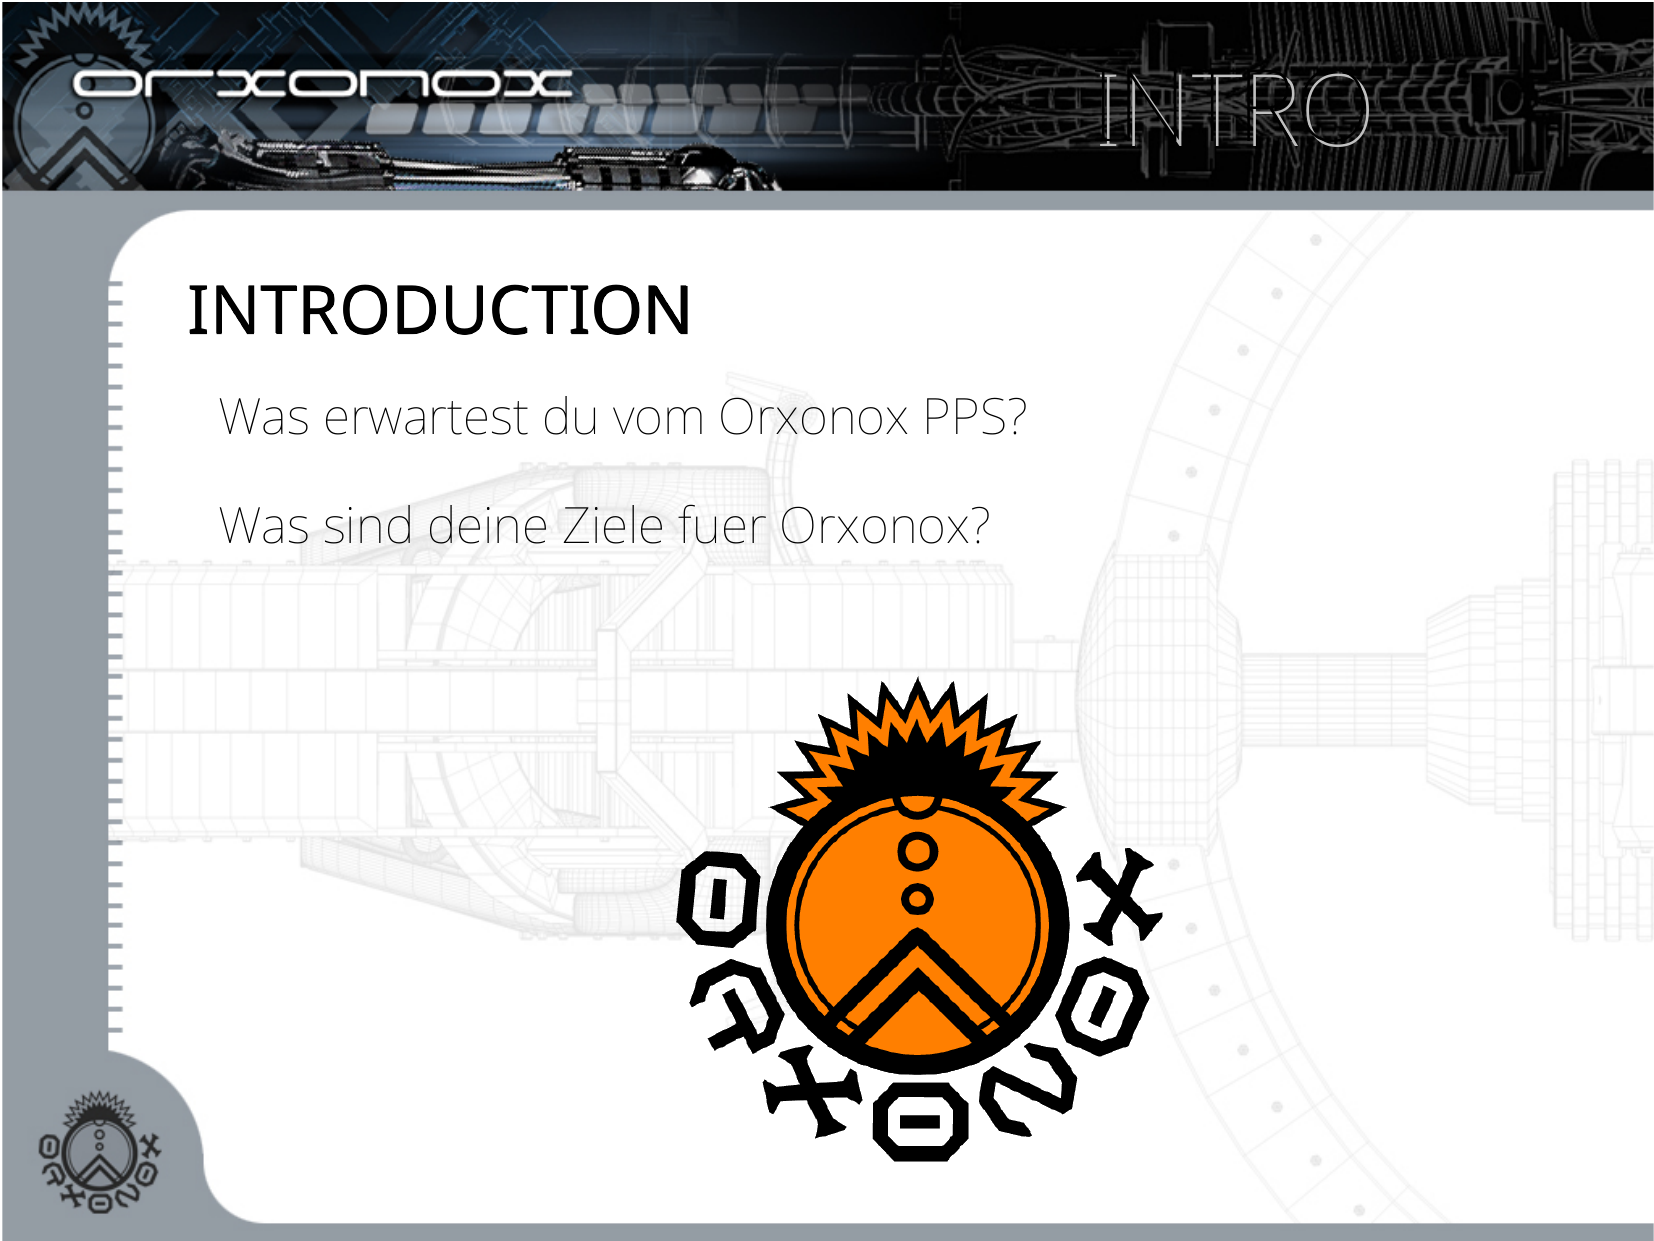

INTRO
INTRODUCTION
Was erwartest du vom Orxonox PPS?
Was sind deine Ziele fuer Orxonox?